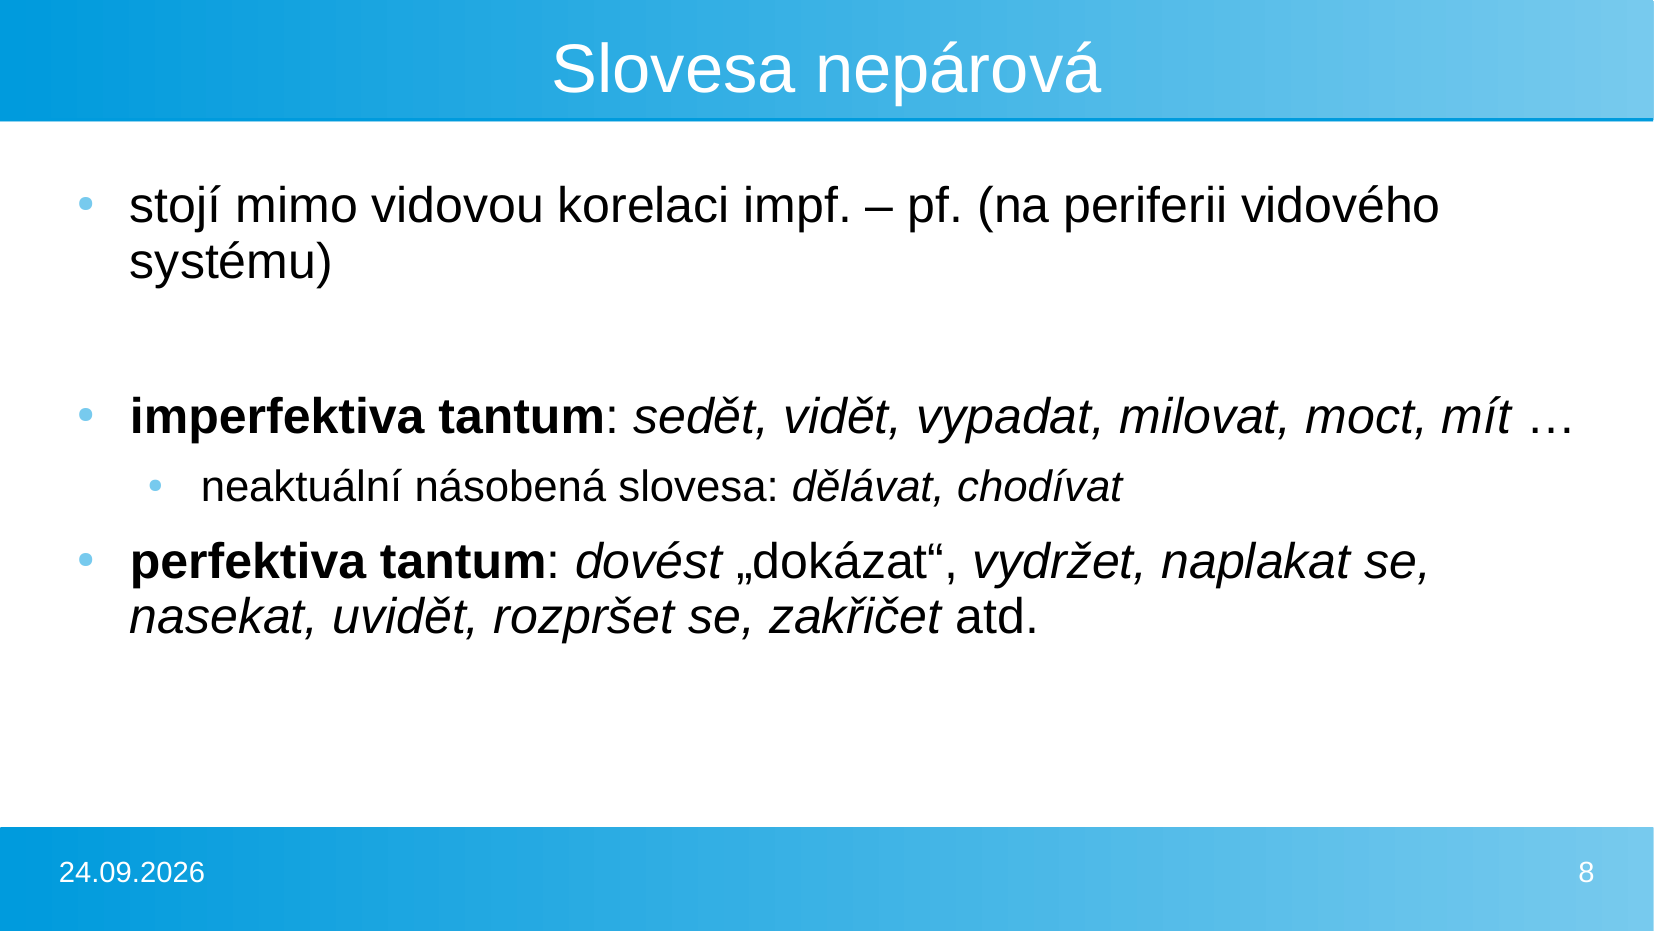

# Slovesa nepárová
stojí mimo vidovou korelaci impf. – pf. (na periferii vidového systému)
imperfektiva tantum: sedět, vidět, vypadat, milovat, moct, mít …
neaktuální násobená slovesa: dělávat, chodívat
perfektiva tantum: dovést „dokázat“, vydržet, naplakat se, nasekat, uvidět, rozpršet se, zakřičet atd.
8